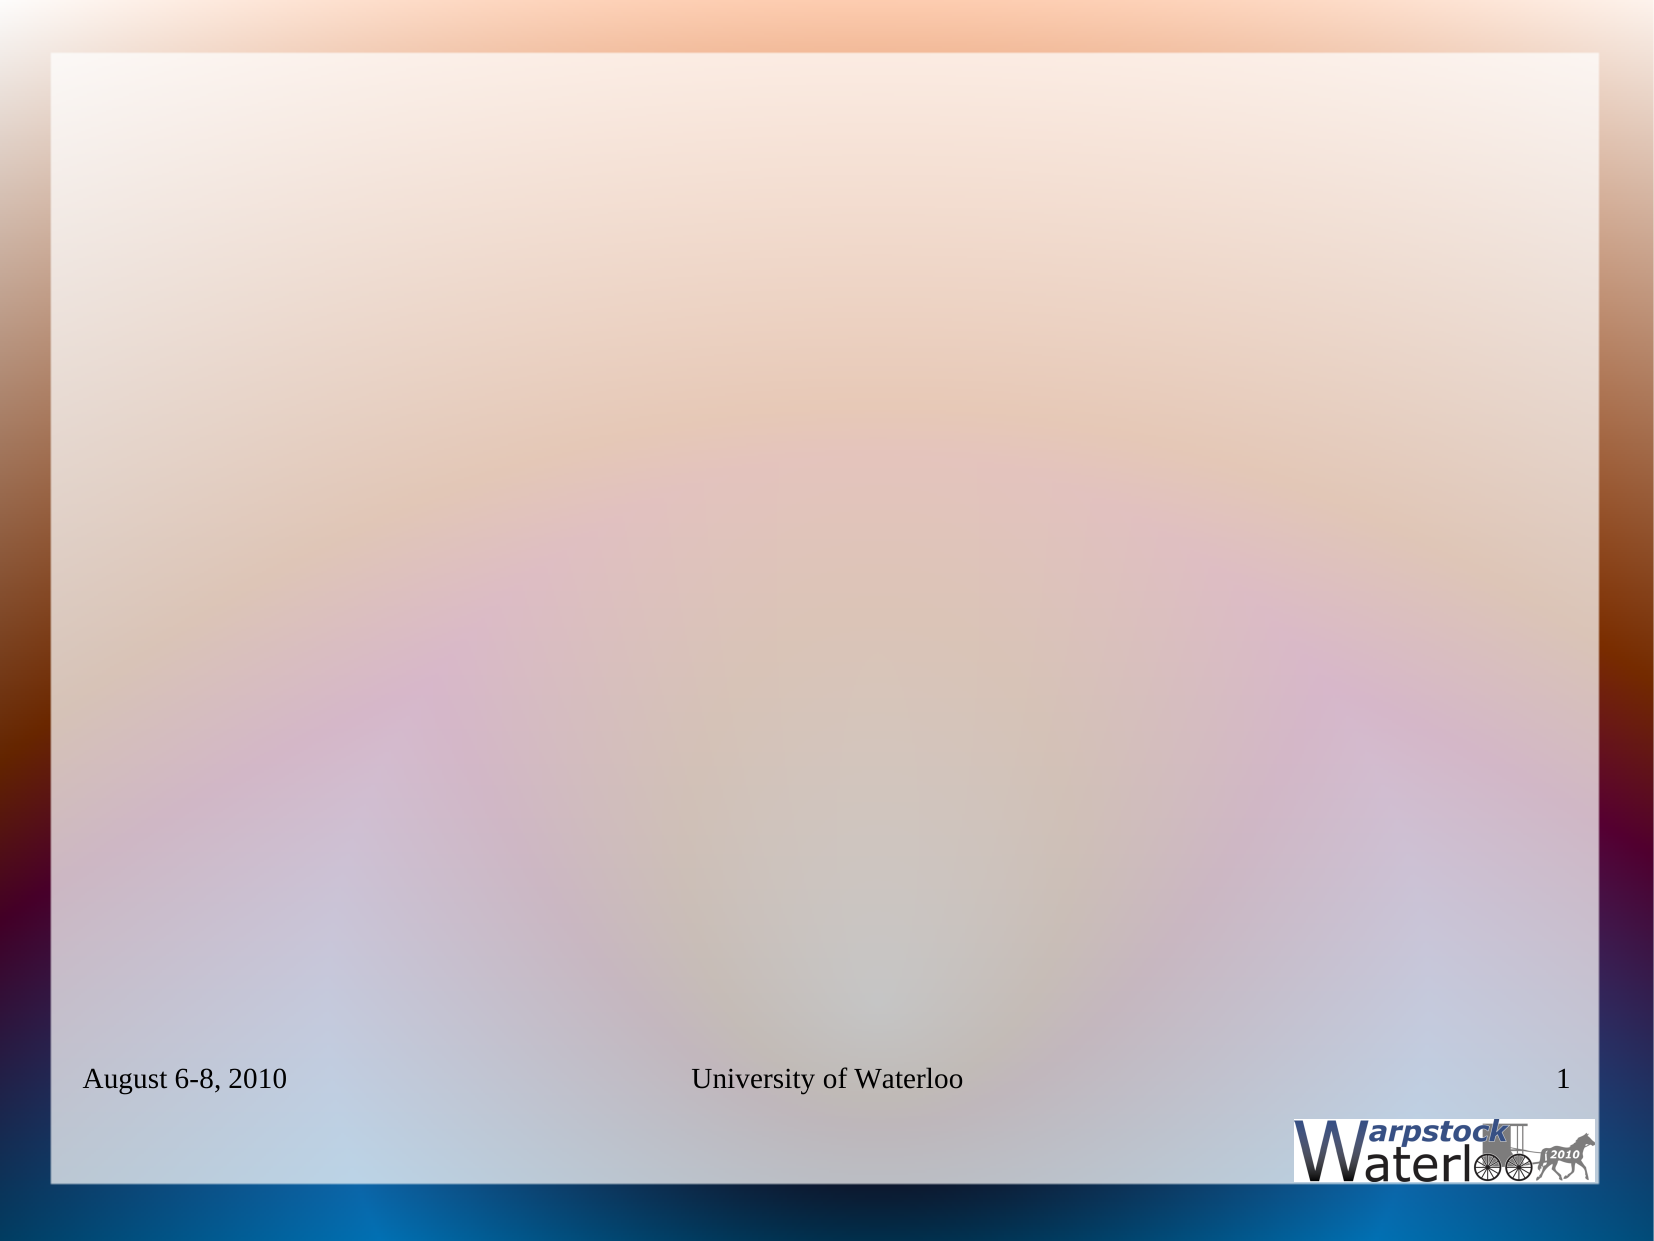

#
August 6-8, 2010
University of Waterloo
1